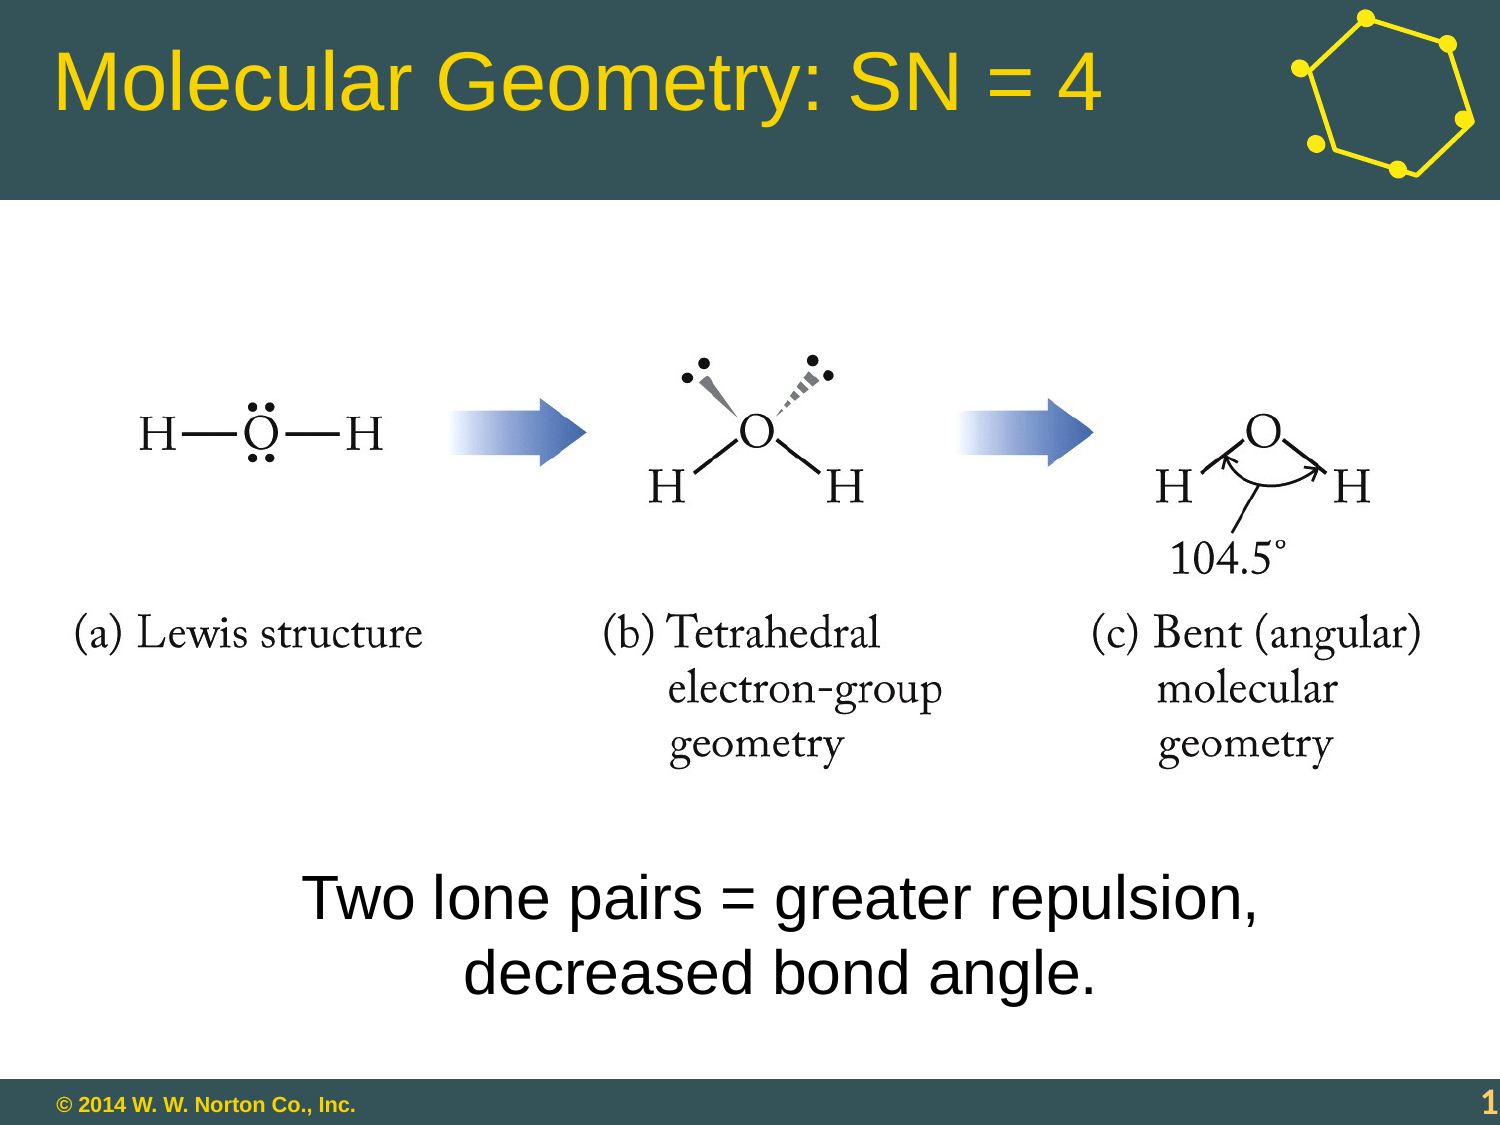

Molecular Geometry: SN = 4
Two lone pairs = greater repulsion, decreased bond angle.